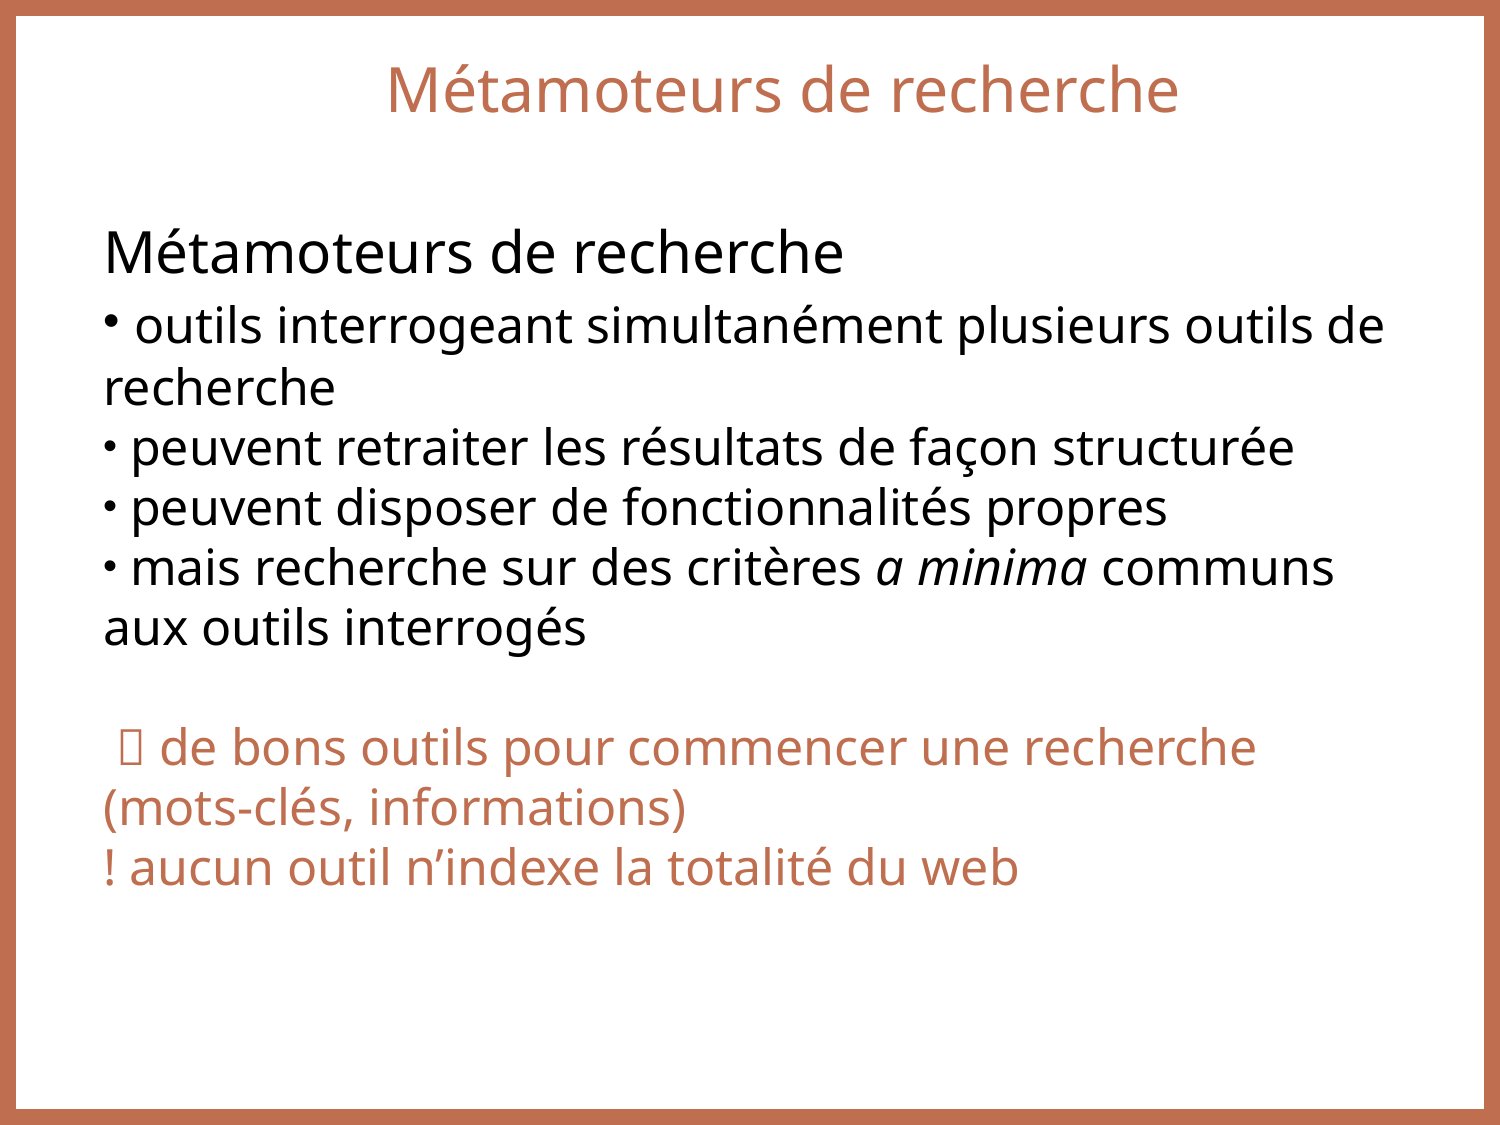

Métamoteurs de recherche
Métamoteurs de recherche
 outils interrogeant simultanément plusieurs outils de recherche
 peuvent retraiter les résultats de façon structurée
 peuvent disposer de fonctionnalités propres
 mais recherche sur des critères a minima communs aux outils interrogés
  de bons outils pour commencer une recherche (mots-clés, informations)
! aucun outil n’indexe la totalité du web